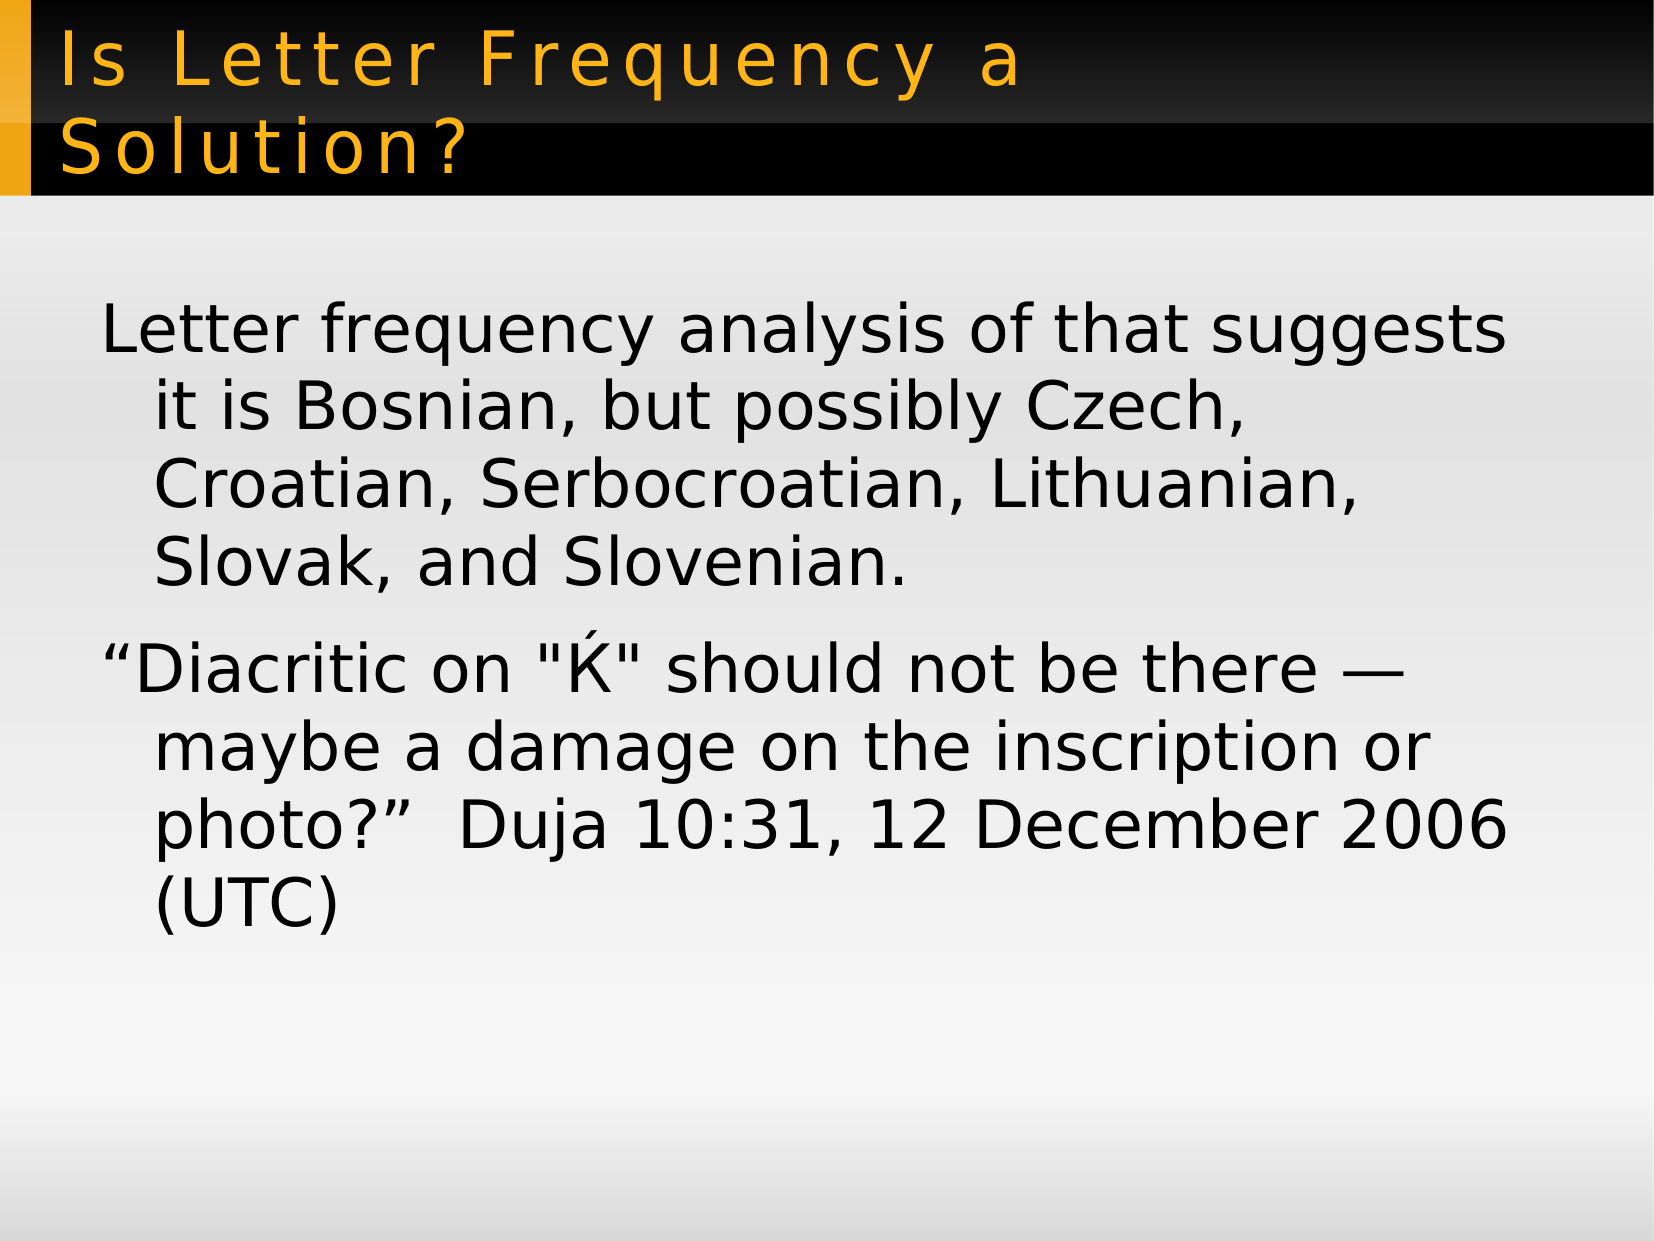

# Is Letter Frequency a Solution?
Letter frequency analysis of that suggests it is Bosnian, but possibly Czech, Croatian, Serbocroatian, Lithuanian, Slovak, and Slovenian.
“Diacritic on "Ќ" should not be there — maybe a damage on the inscription or photo?” Duja 10:31, 12 December 2006 (UTC)